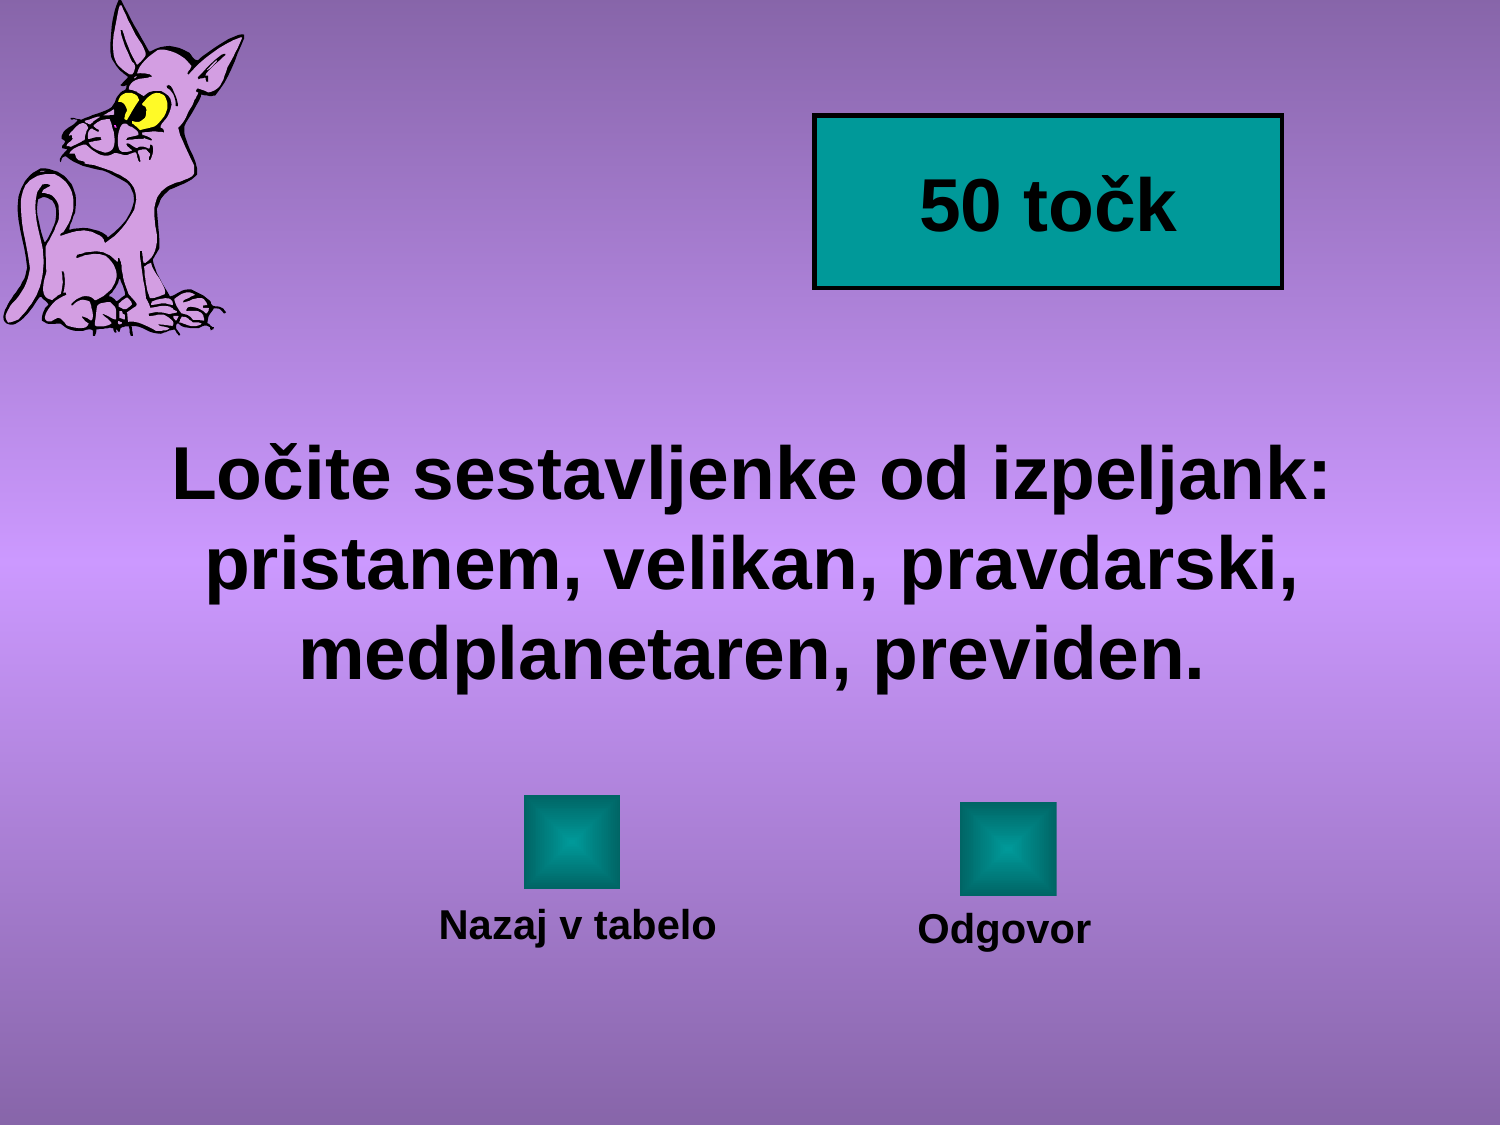

50 točk
# Ločite sestavljenke od izpeljank: pristanem, velikan, pravdarski, medplanetaren, previden.
Nazaj v tabelo
Odgovor